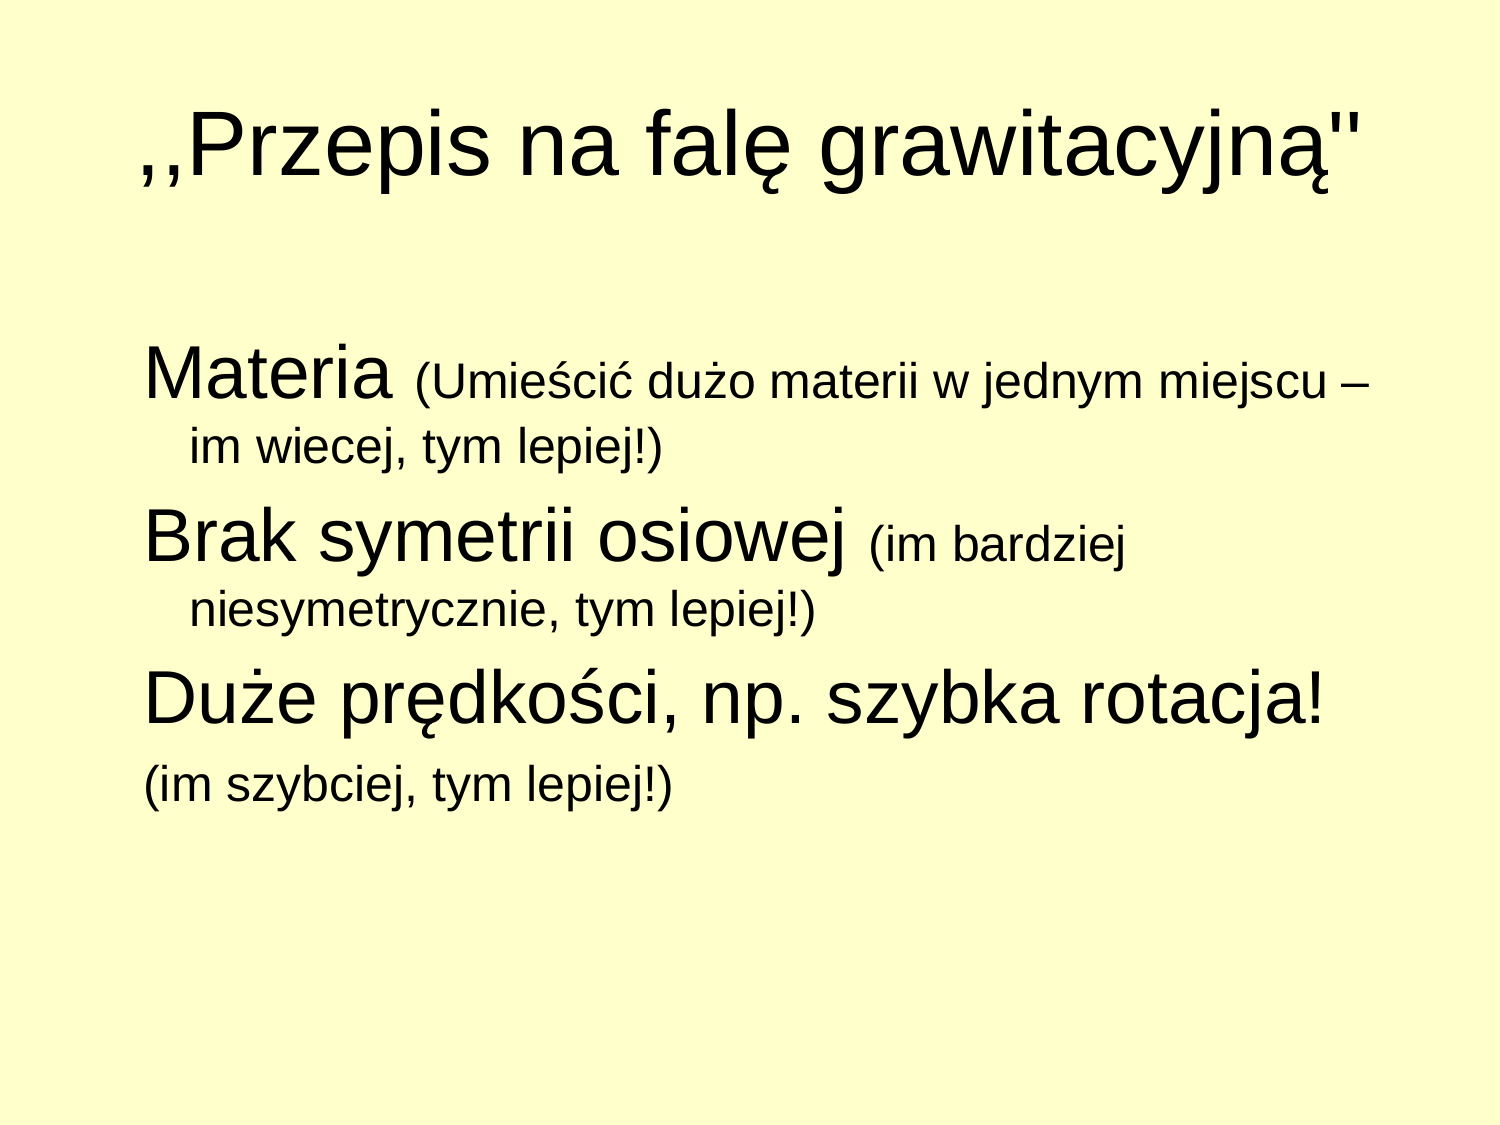

# ,,Przepis na falę grawitacyjną''
Materia (Umieścić dużo materii w jednym miejscu – im wiecej, tym lepiej!)
Brak symetrii osiowej (im bardziej niesymetrycznie, tym lepiej!)
Duże prędkości, np. szybka rotacja!
(im szybciej, tym lepiej!)